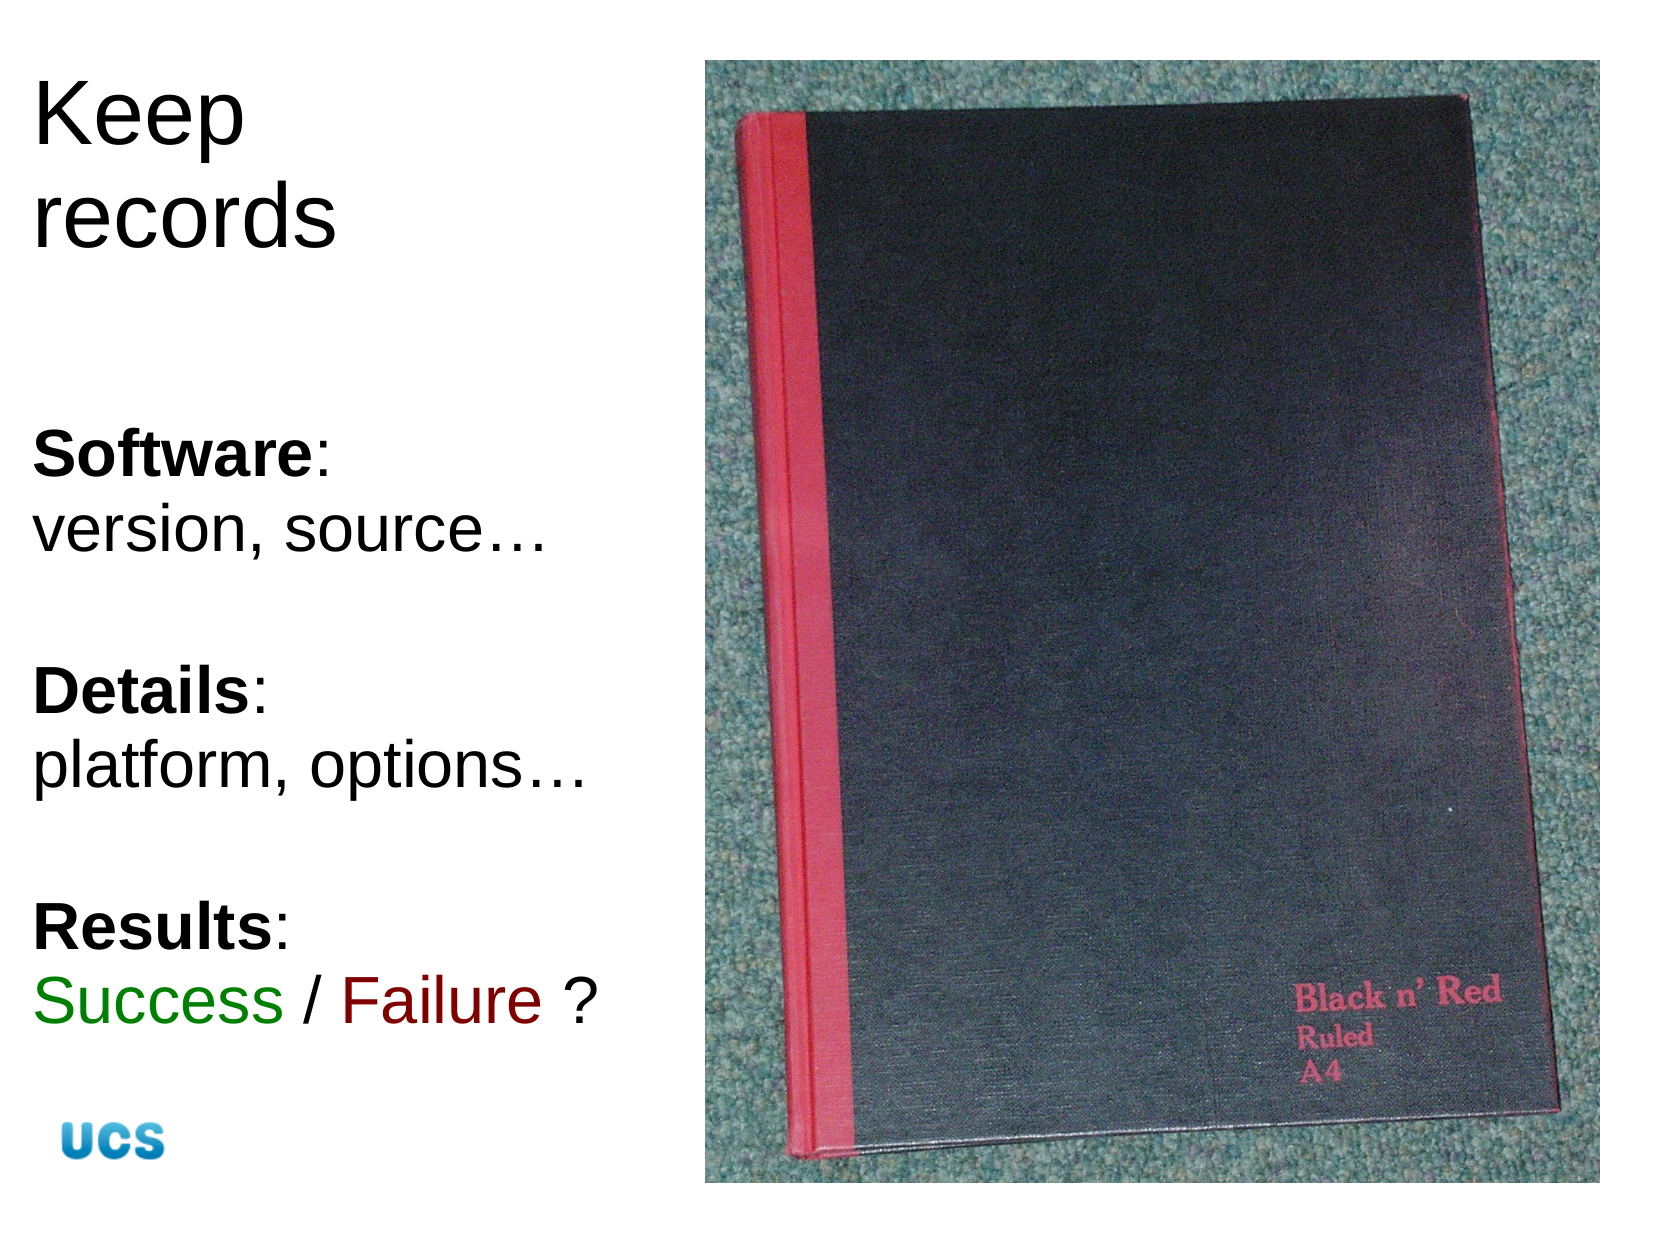

Keep
records
Software:
version, source…
Details:
platform, options…
Results:
Success / Failure ?
28